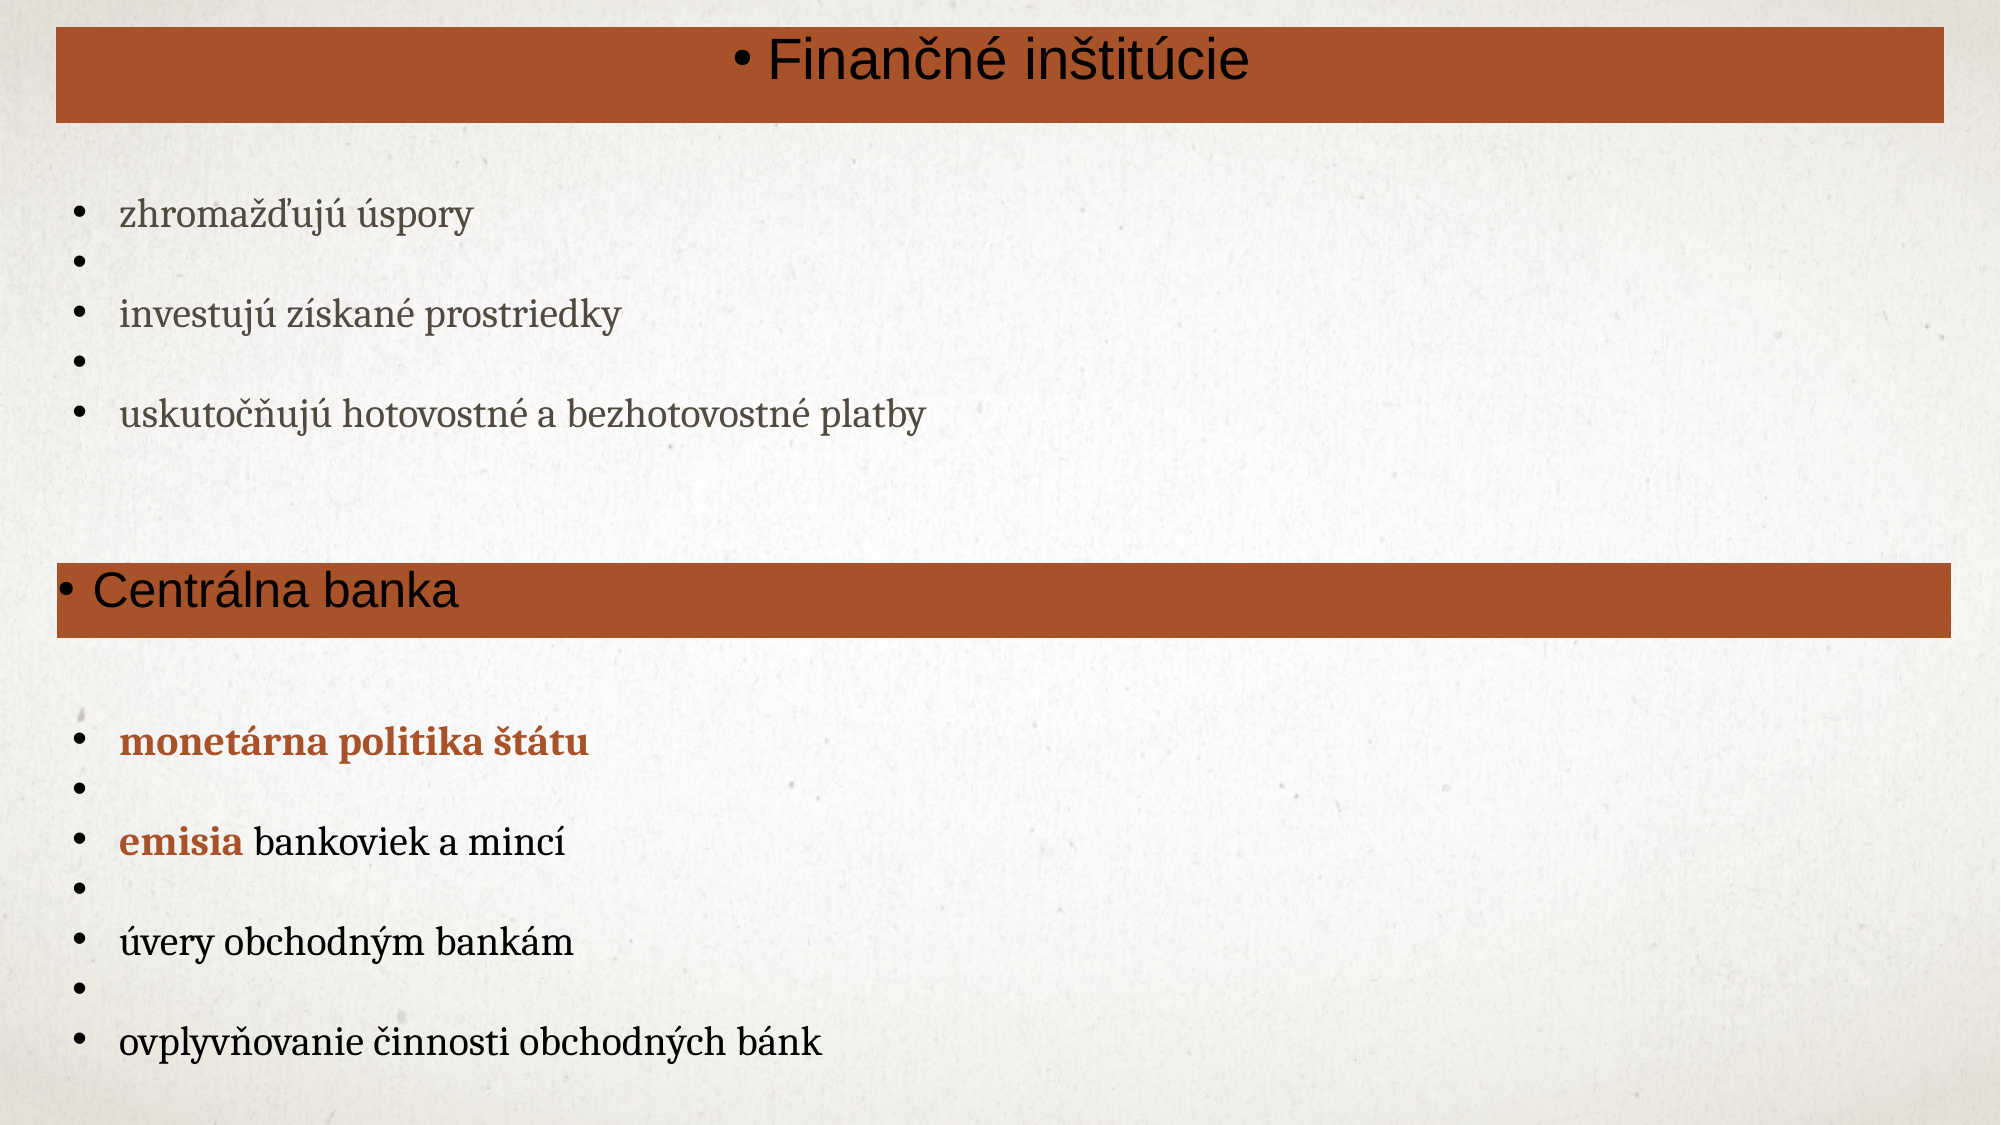

| Finančné inštitúcie |
| --- |
zhromažďujú úspory
investujú získané prostriedky
uskutočňujú hotovostné a bezhotovostné platby
| Centrálna banka |
| --- |
monetárna politika štátu
emisia bankoviek a mincí
úvery obchodným bankám
ovplyvňovanie činnosti obchodných bánk